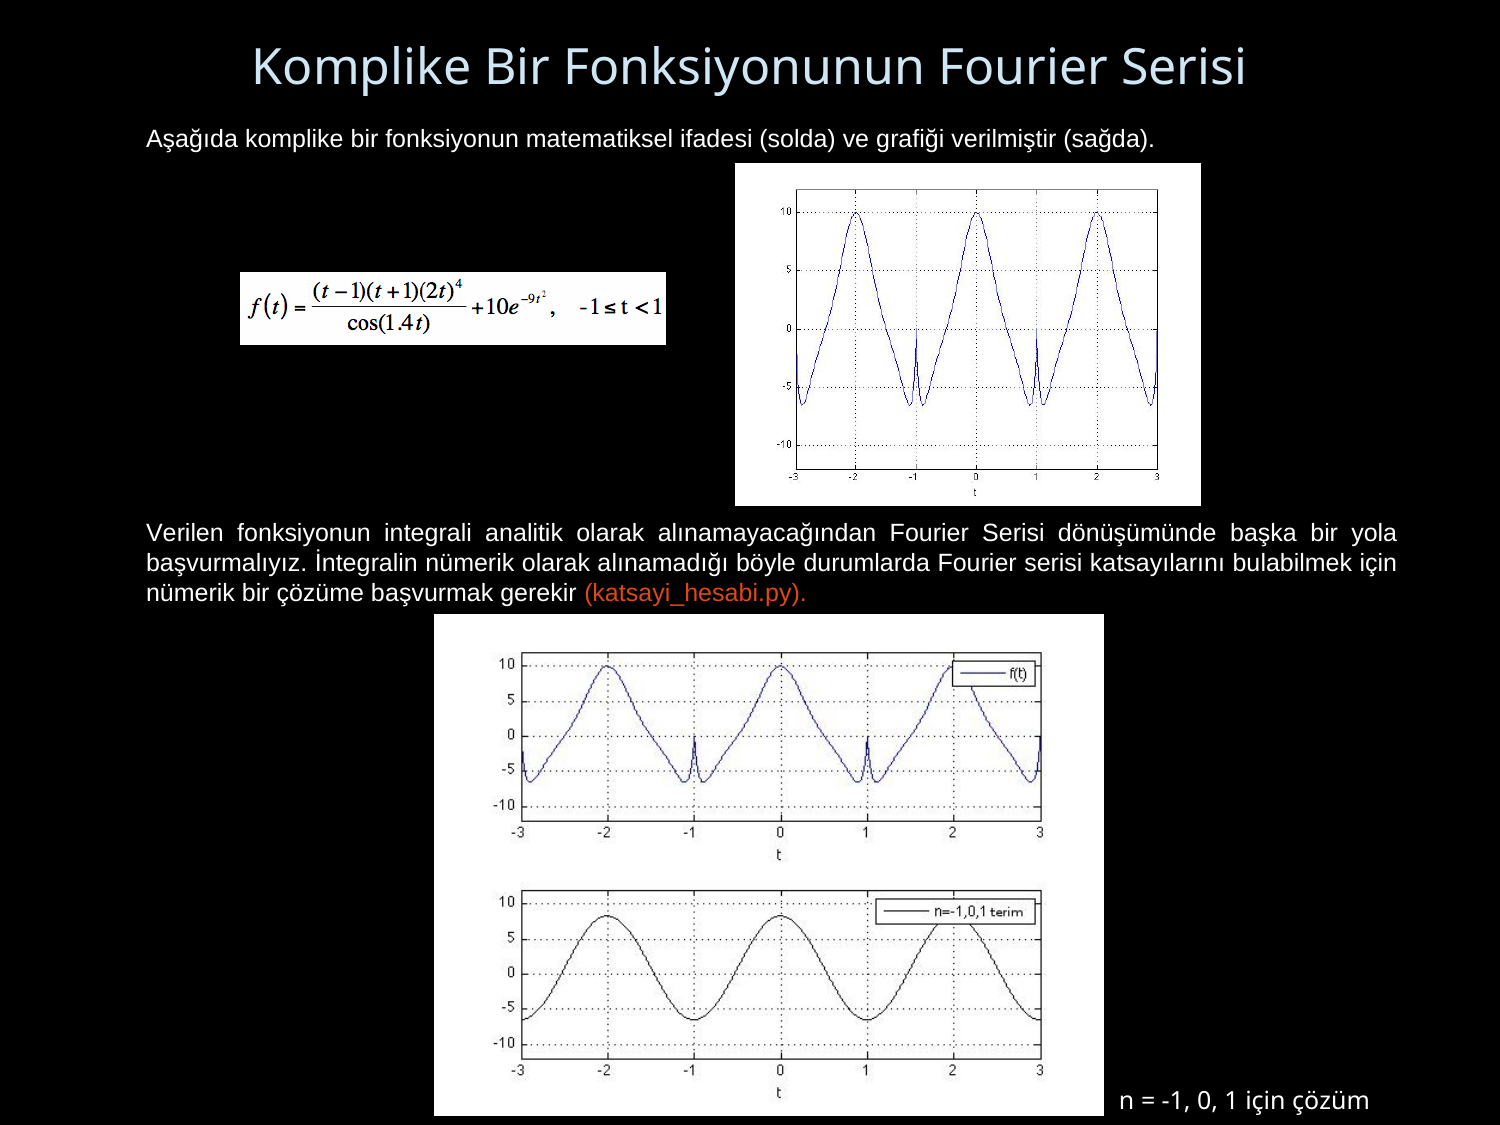

# Komplike Bir Fonksiyonunun Fourier Serisi
Aşağıda komplike bir fonksiyonun matematiksel ifadesi (solda) ve grafiği verilmiştir (sağda).
Verilen fonksiyonun integrali analitik olarak alınamayacağından Fourier Serisi dönüşümünde başka bir yola başvurmalıyız. İntegralin nümerik olarak alınamadığı böyle durumlarda Fourier serisi katsayılarını bulabilmek için nümerik bir çözüme başvurmak gerekir (katsayi_hesabi.py).
n = -1, 0, 1 için çözüm